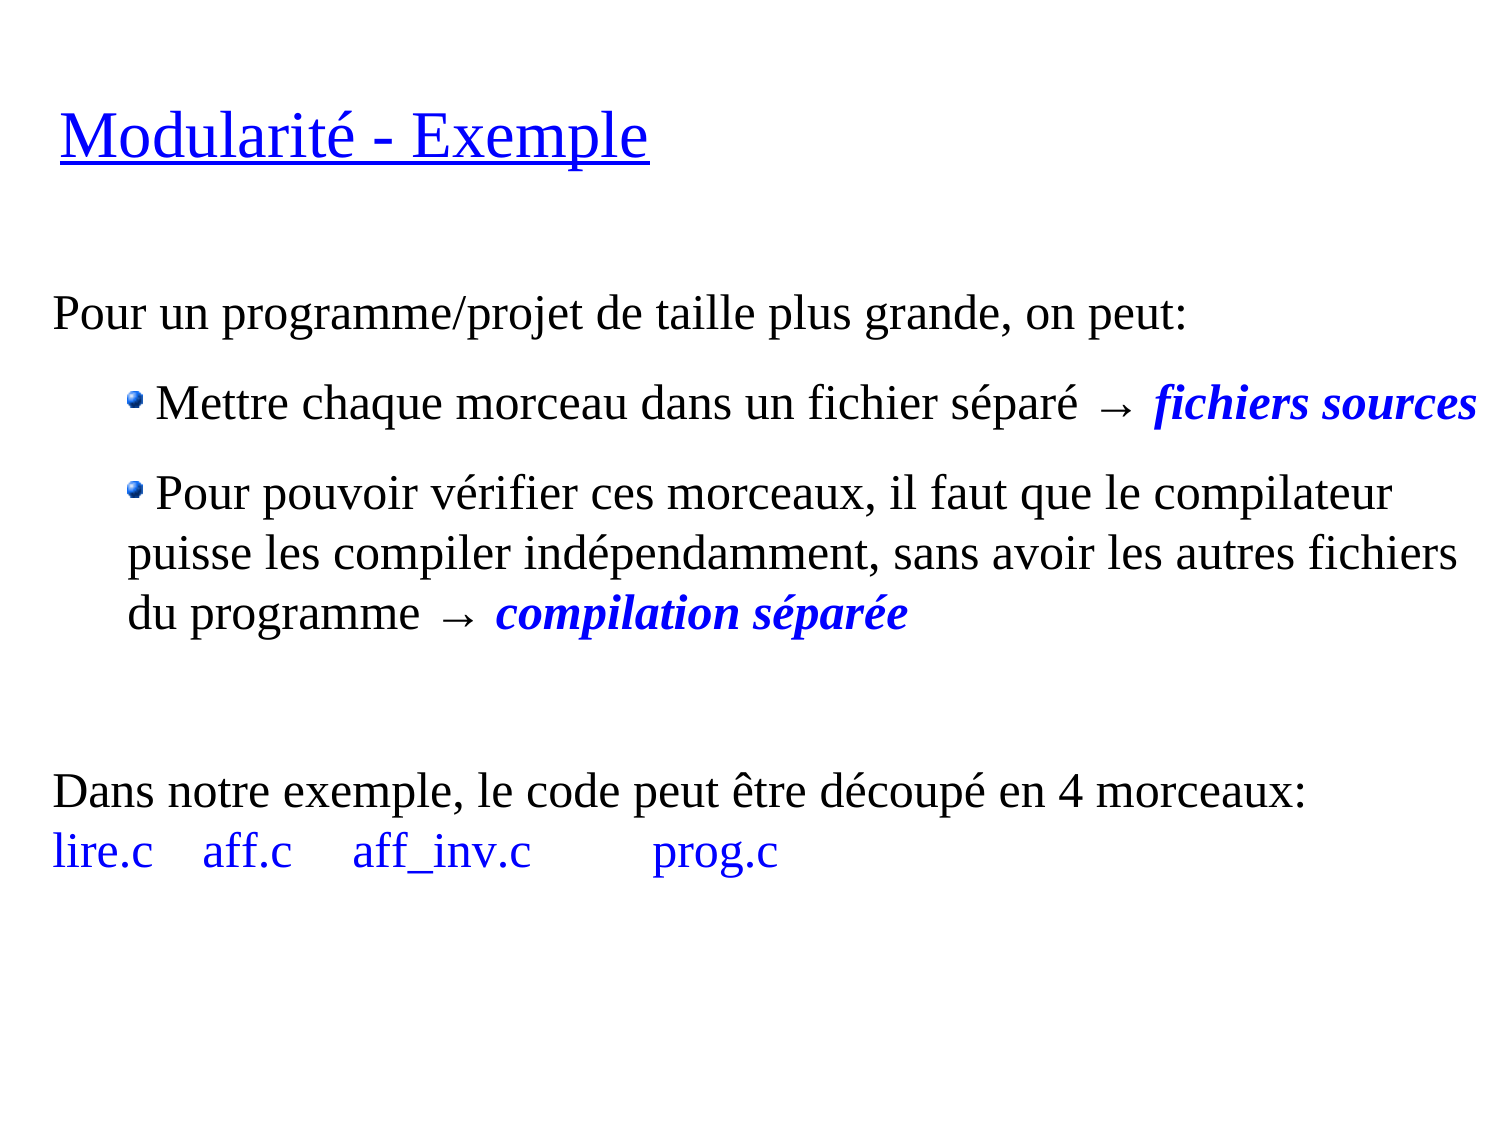

Modularité - Exemple
Pour un programme/projet de taille plus grande, on peut:
 Mettre chaque morceau dans un fichier séparé → fichiers sources
 Pour pouvoir vérifier ces morceaux, il faut que le compilateur puisse les compiler indépendamment, sans avoir les autres fichiers du programme → compilation séparée
Dans notre exemple, le code peut être découpé en 4 morceaux:
lire.c	aff.c	aff_inv.c	prog.c